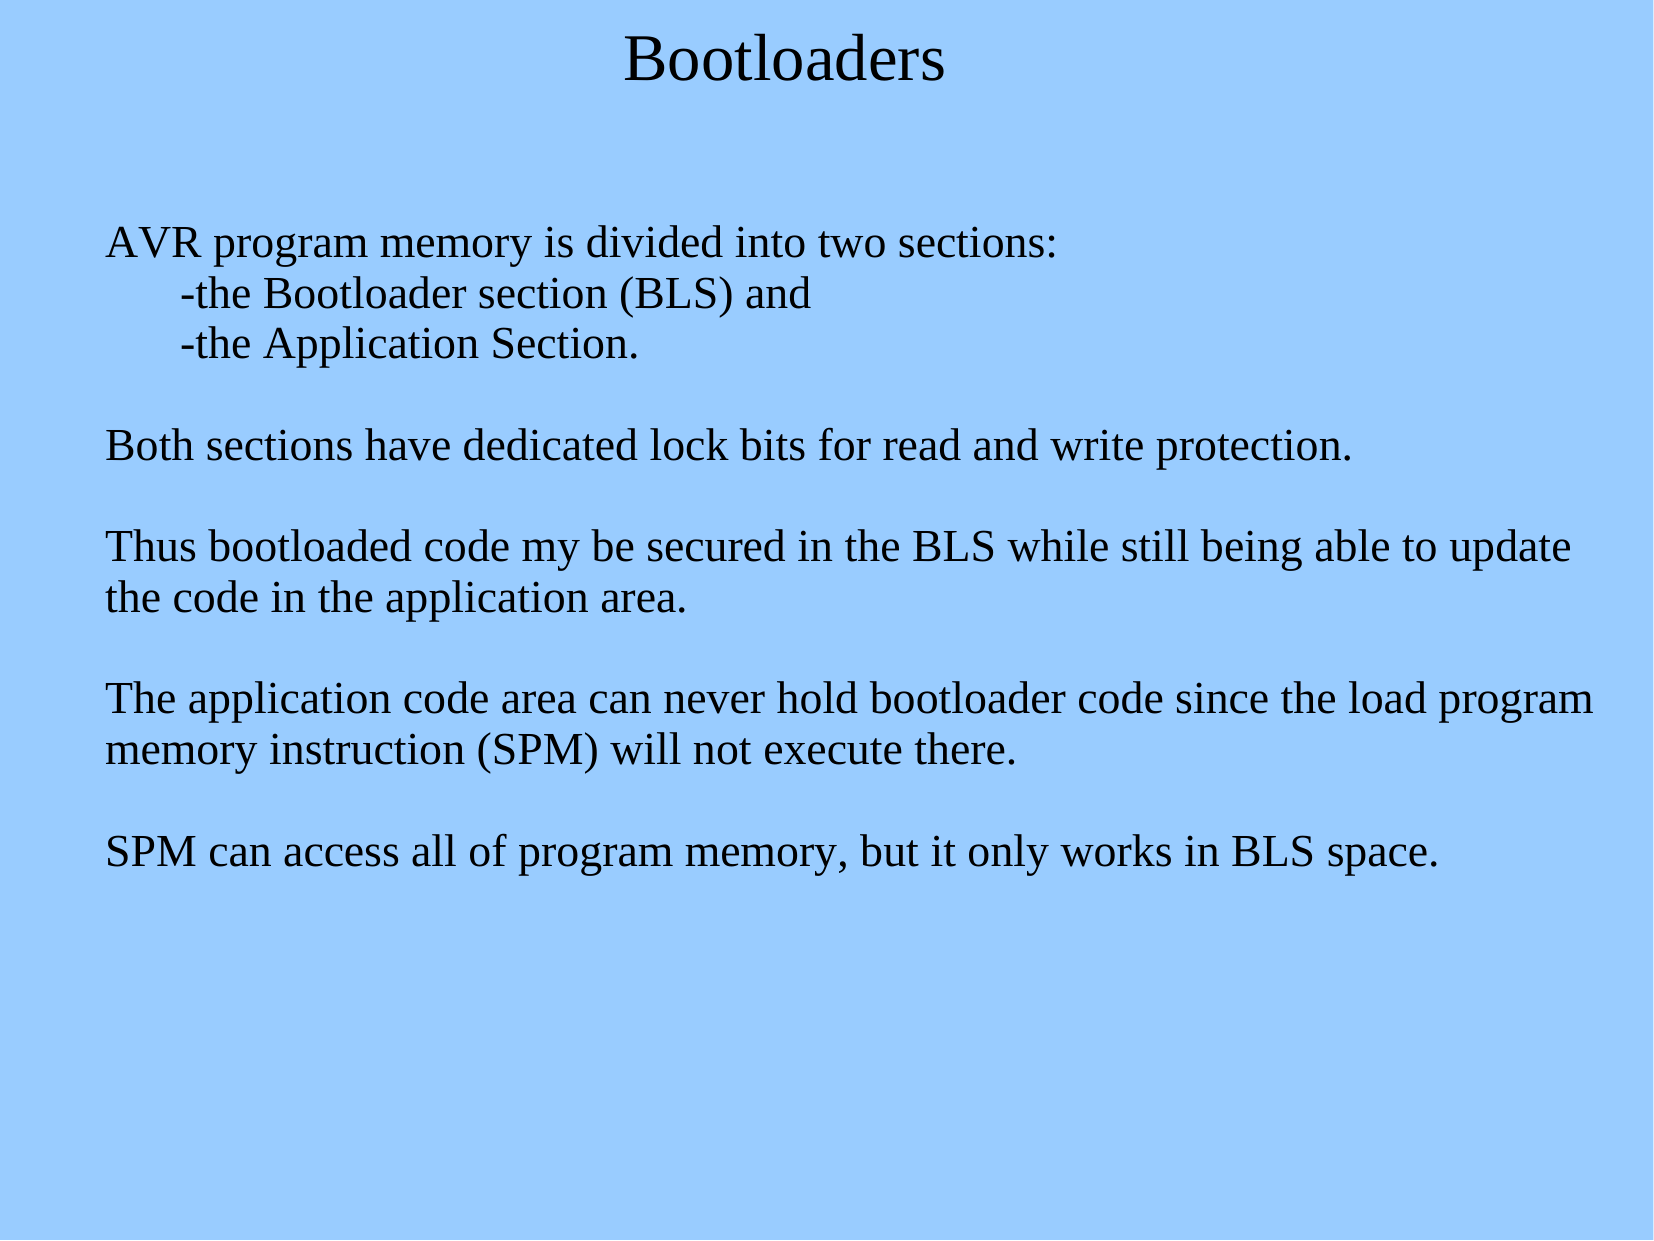

Bootloaders
AVR program memory is divided into two sections:
	-the Bootloader section (BLS) and
	-the Application Section.
Both sections have dedicated lock bits for read and write protection.
Thus bootloaded code my be secured in the BLS while still being able to update
the code in the application area.
The application code area can never hold bootloader code since the load program
memory instruction (SPM) will not execute there.
SPM can access all of program memory, but it only works in BLS space.